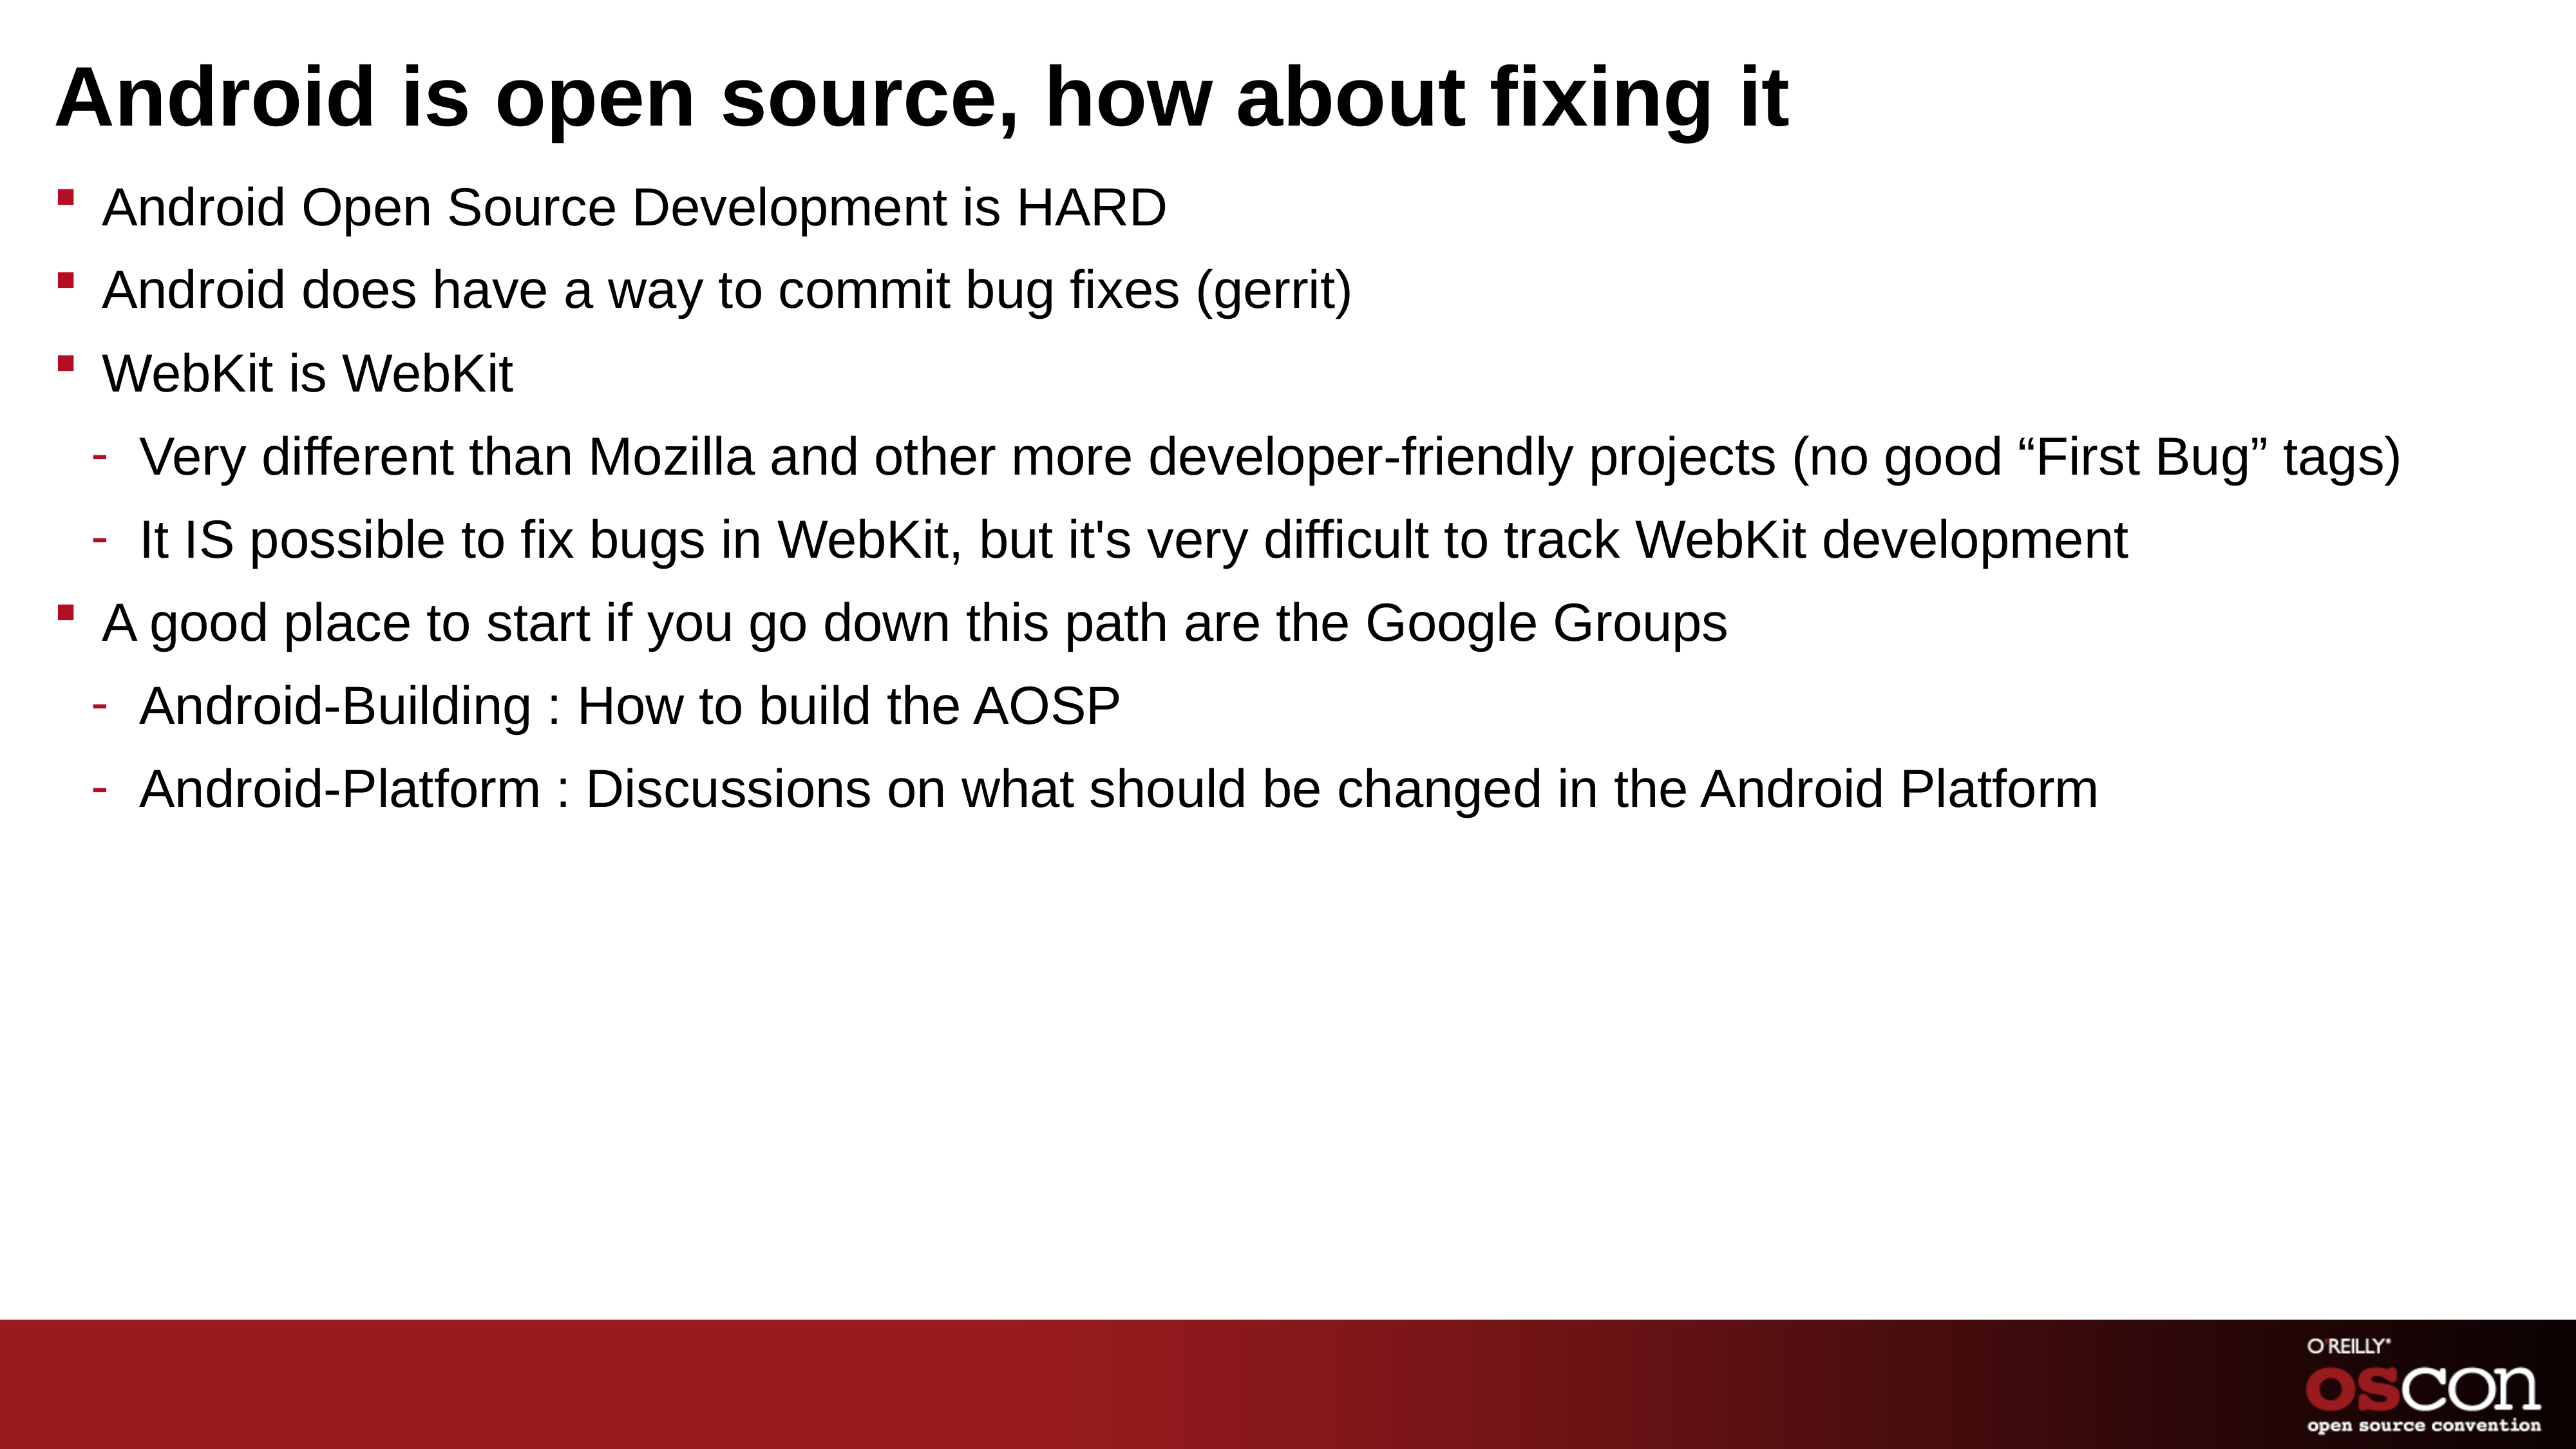

# Android is open source, how about fixing it
Android Open Source Development is HARD
Android does have a way to commit bug fixes (gerrit)
WebKit is WebKit
Very different than Mozilla and other more developer-friendly projects (no good “First Bug” tags)
It IS possible to fix bugs in WebKit, but it's very difficult to track WebKit development
A good place to start if you go down this path are the Google Groups
Android-Building : How to build the AOSP
Android-Platform : Discussions on what should be changed in the Android Platform